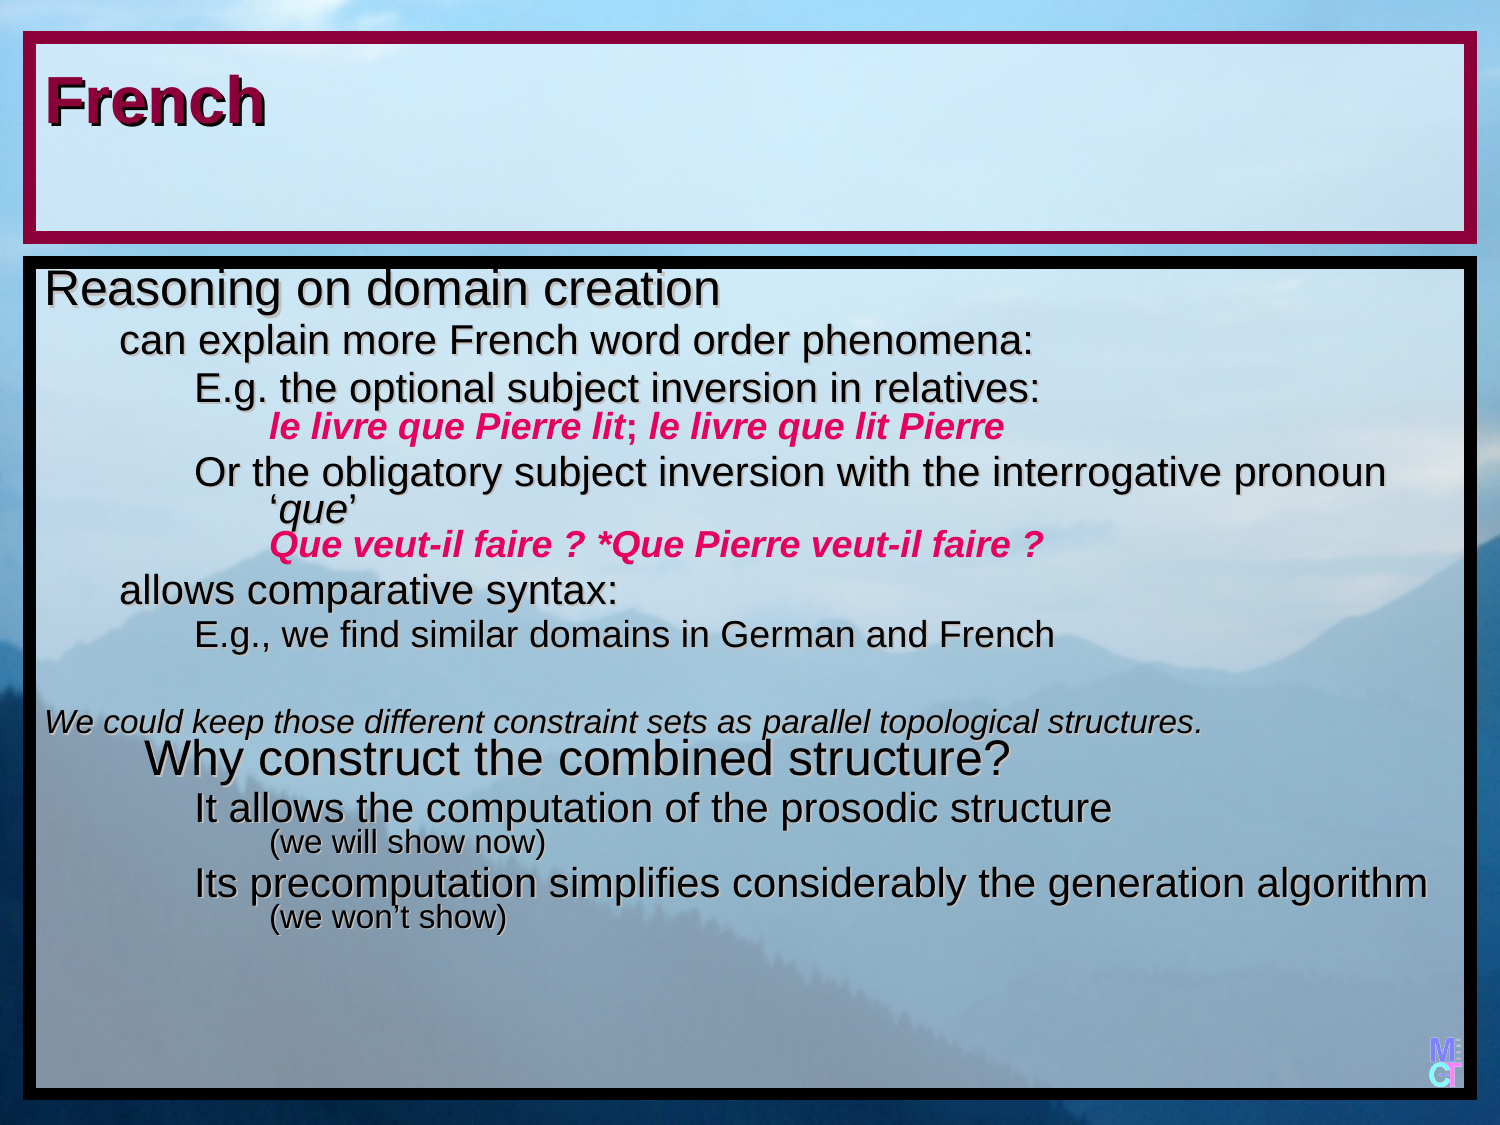

# French
Reasoning on domain creation
can explain more French word order phenomena:
E.g. the optional subject inversion in relatives:
le livre que Pierre lit; le livre que lit Pierre
Or the obligatory subject inversion with the interrogative pronoun ‘que’
Que veut-il faire ? *Que Pierre veut-il faire ?
allows comparative syntax:
E.g., we find similar domains in German and French
We could keep those different constraint sets as parallel topological structures.
Why construct the combined structure?
It allows the computation of the prosodic structure
(we will show now)
Its precomputation simplifies considerably the generation algorithm
(we won’t show)